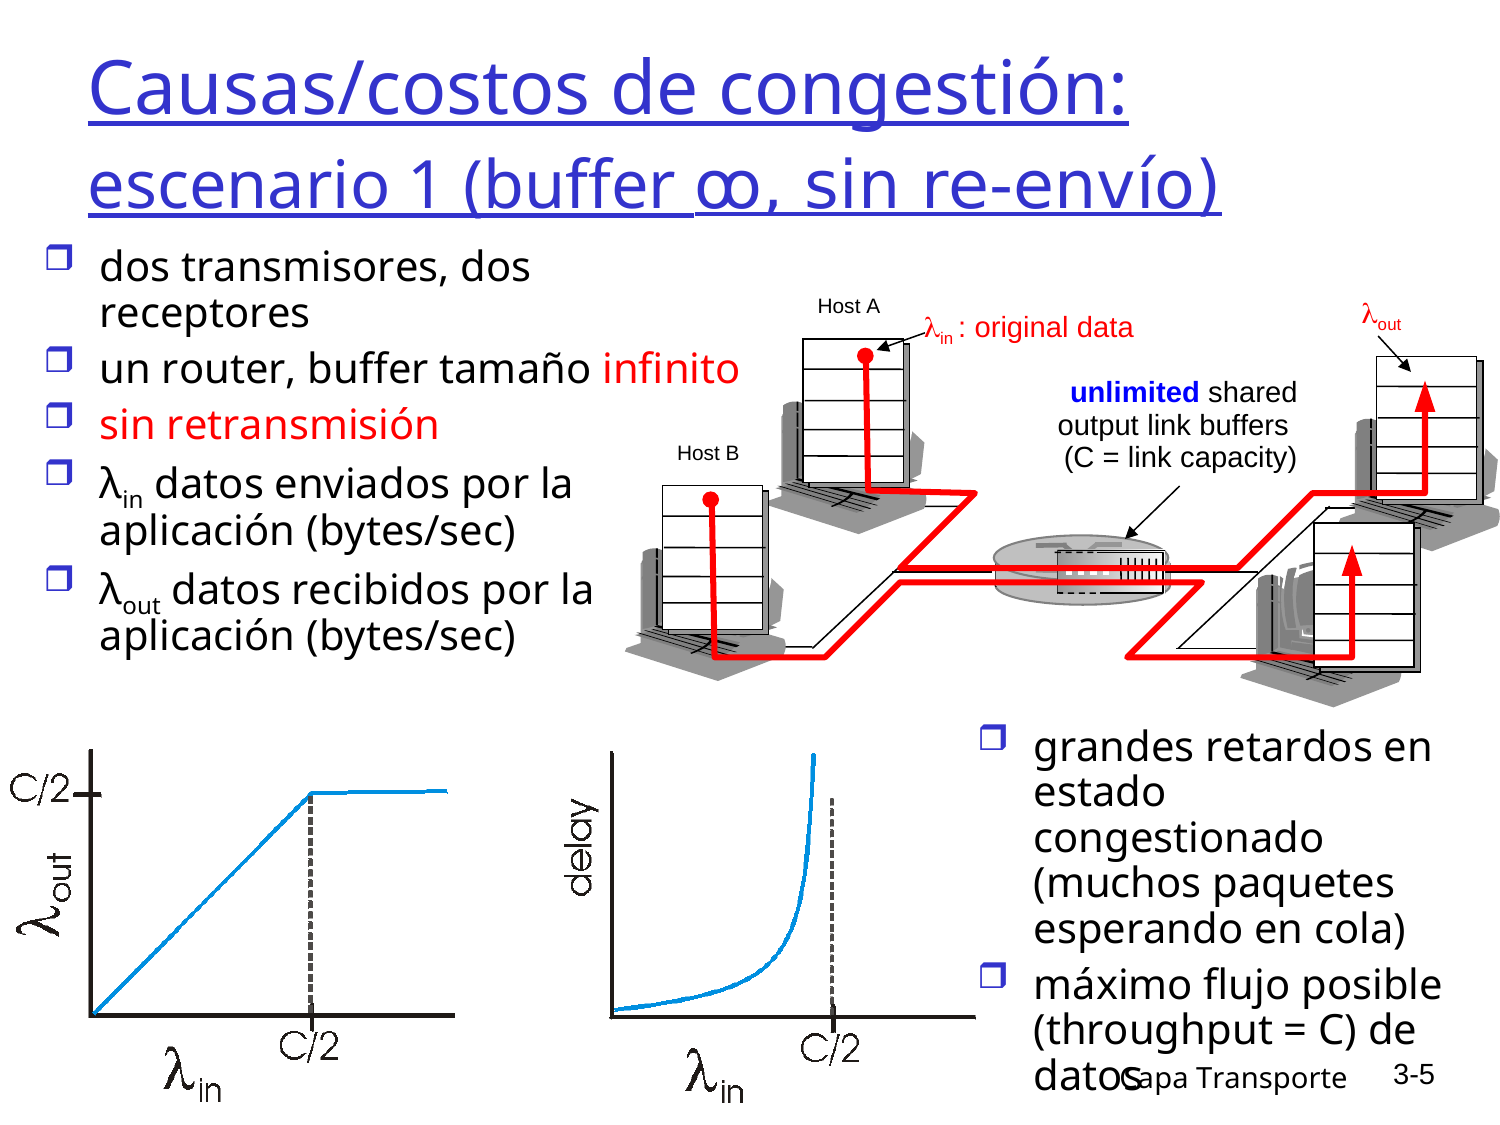

# Causas/costos de congestión: escenario 1 (buffer ꝏ, sin re-envío)
dos transmisores, dos receptores
un router, buffer tamaño infinito
sin retransmisión
λin datos enviados por la aplicación (bytes/sec)
λout datos recibidos por la aplicación (bytes/sec)
Host A
out
in : original data
unlimited shared output link buffers
(C = link capacity)
Host B
grandes retardos en estado congestionado (muchos paquetes esperando en cola)
máximo flujo posible (throughput = C) de datos
5